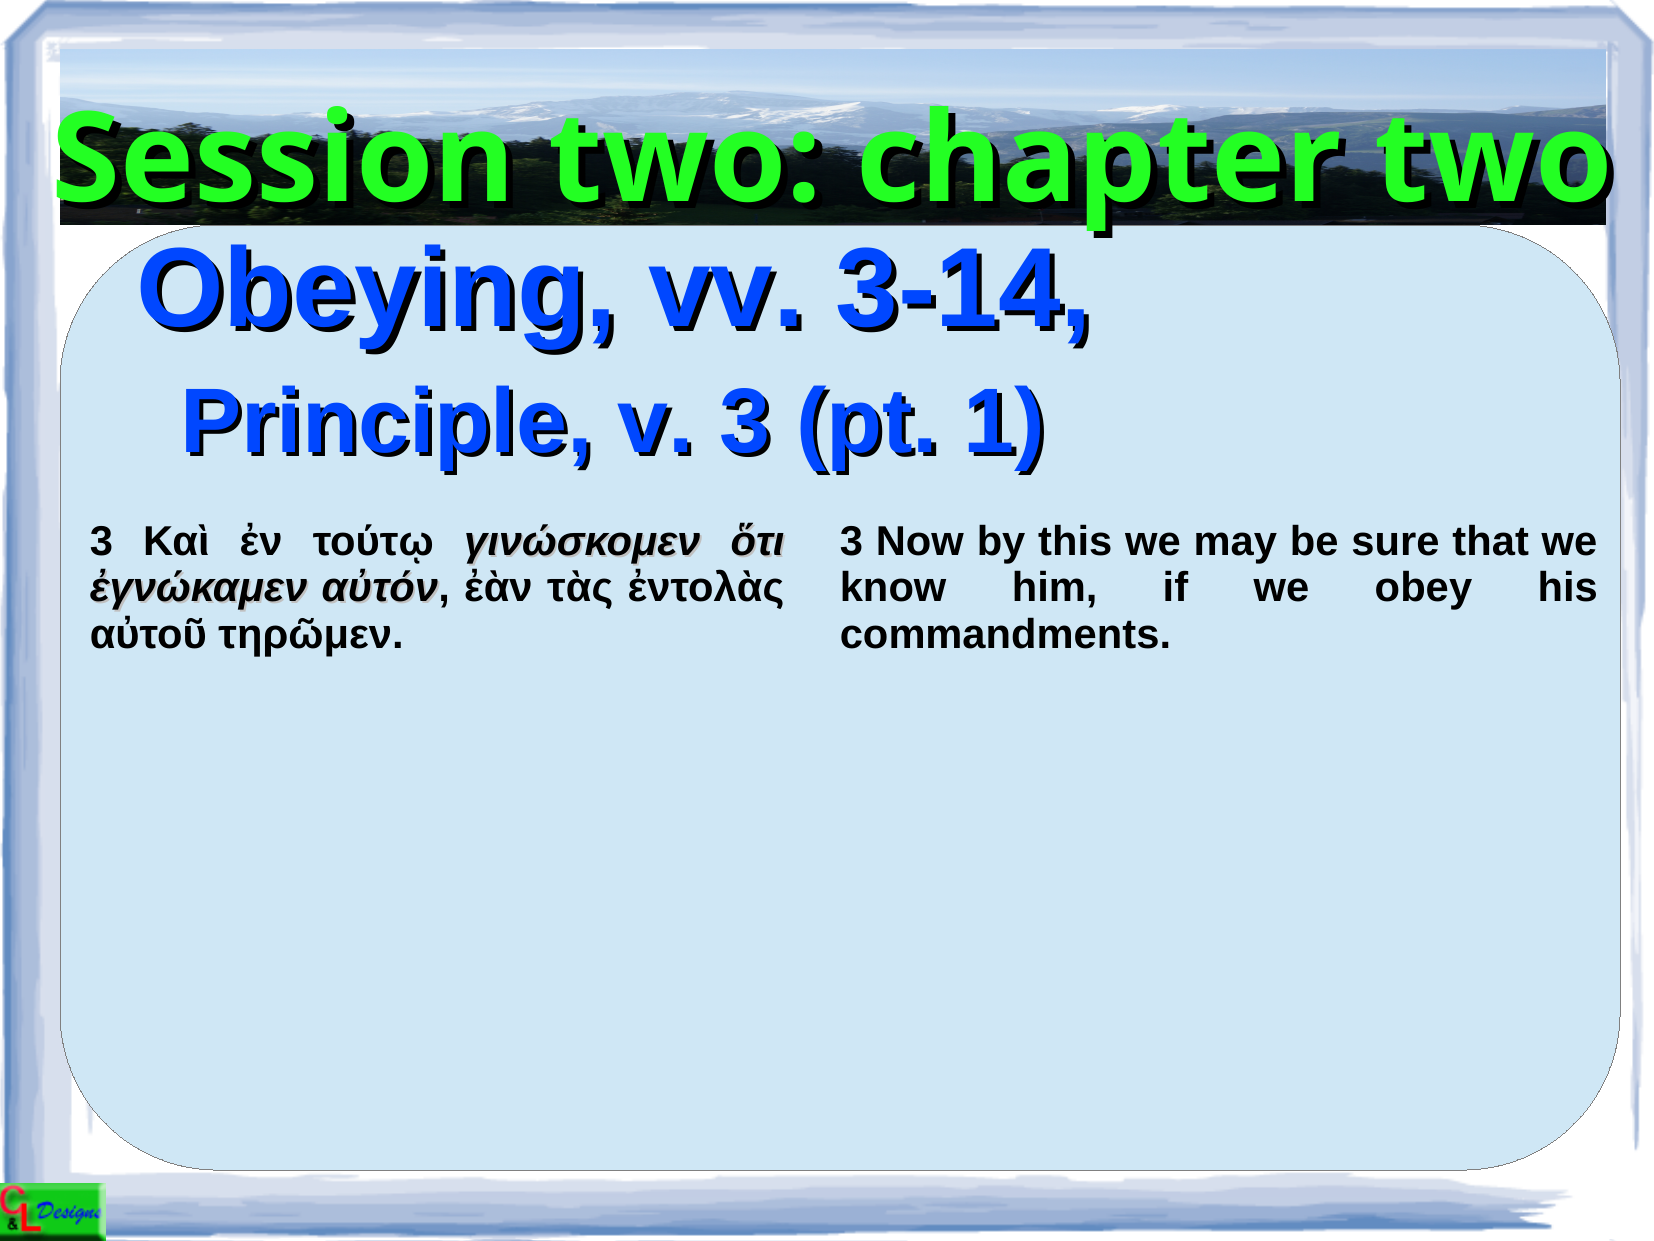

# Session two: chapter two
 Obeying, vv. 3-14,
	Principle, v. 3 (pt. 1)
3 Καὶ ἐν τούτῳ γινώσκομεν ὅτι ἐγνώκαμεν αὐτόν, ἐὰν τὰς ἐντολὰς αὐτοῦ τηρῶμεν.
3 Now by this we may be sure that we know him, if we obey his commandments.